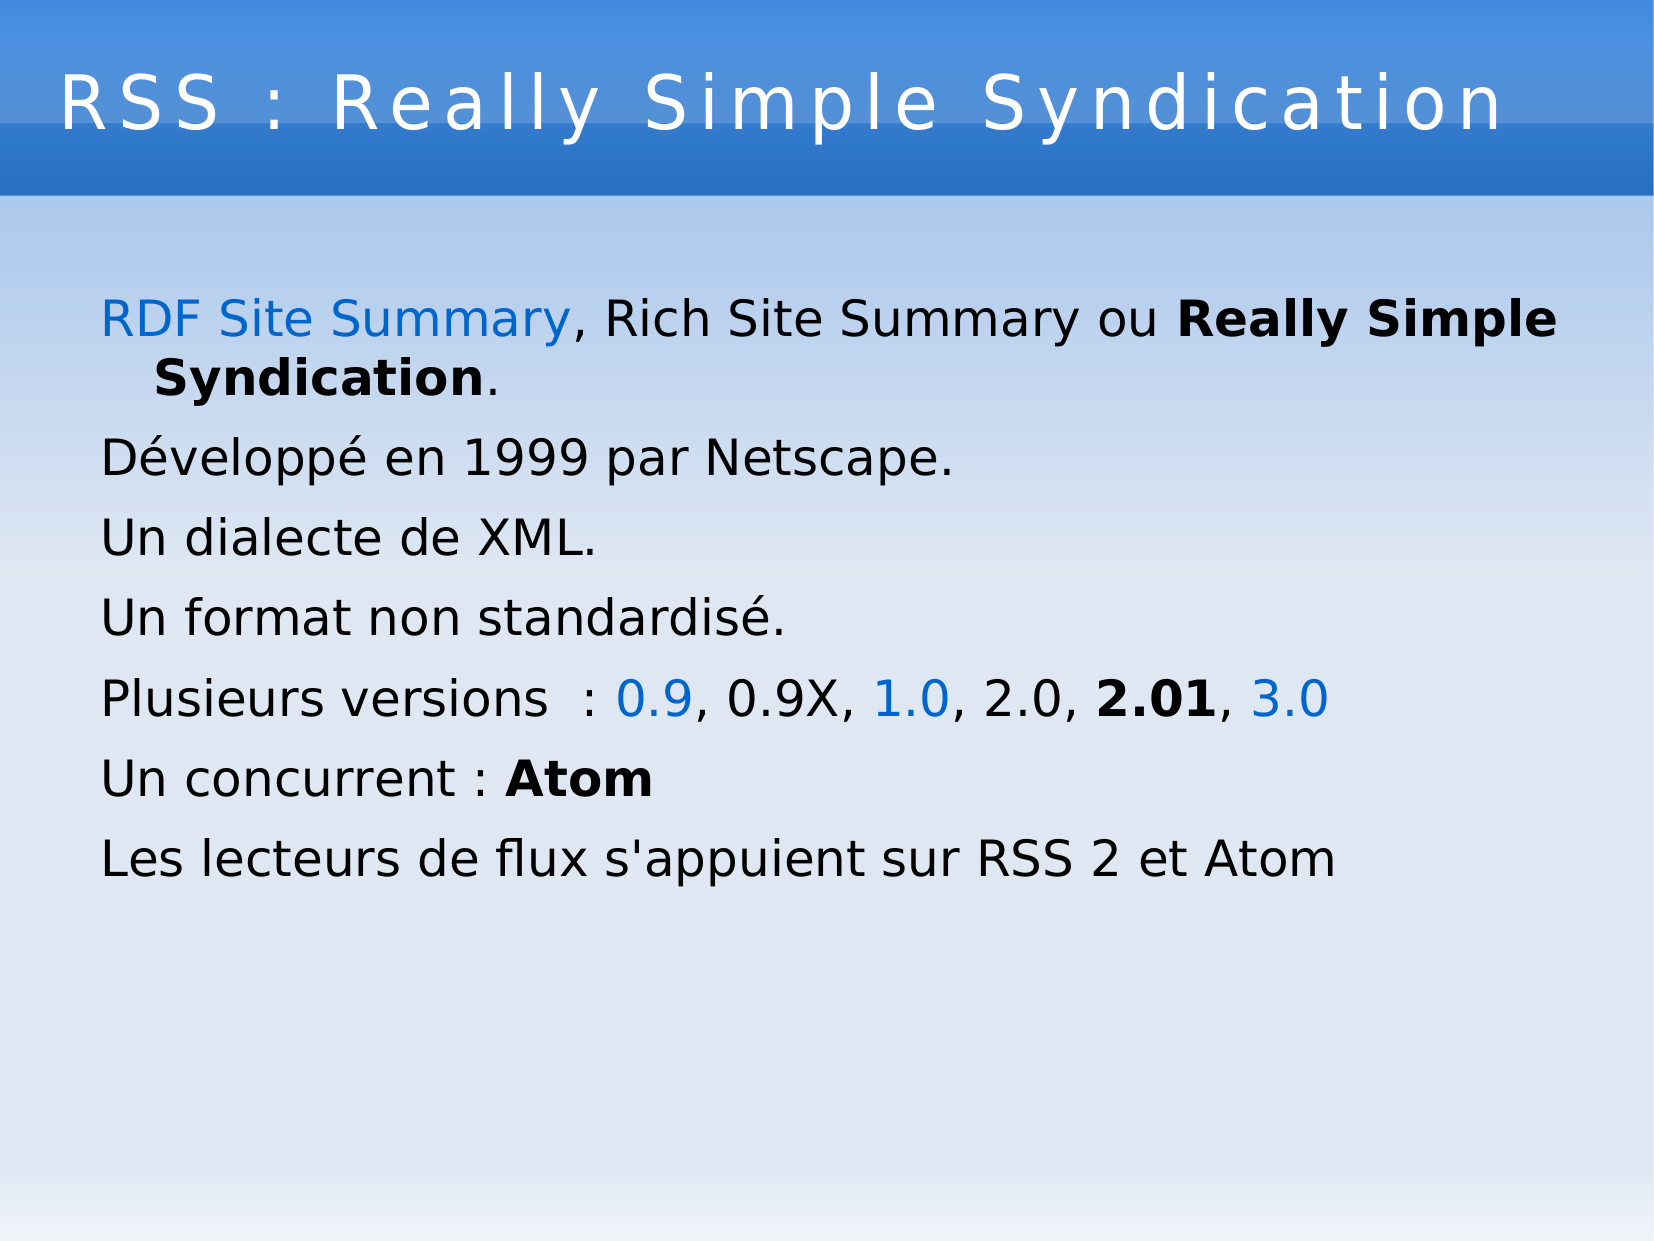

# RSS : Really Simple Syndication
RDF Site Summary, Rich Site Summary ou Really Simple Syndication.
Développé en 1999 par Netscape.
Un dialecte de XML.
Un format non standardisé.
Plusieurs versions : 0.9, 0.9X, 1.0, 2.0, 2.01, 3.0
Un concurrent : Atom
Les lecteurs de flux s'appuient sur RSS 2 et Atom